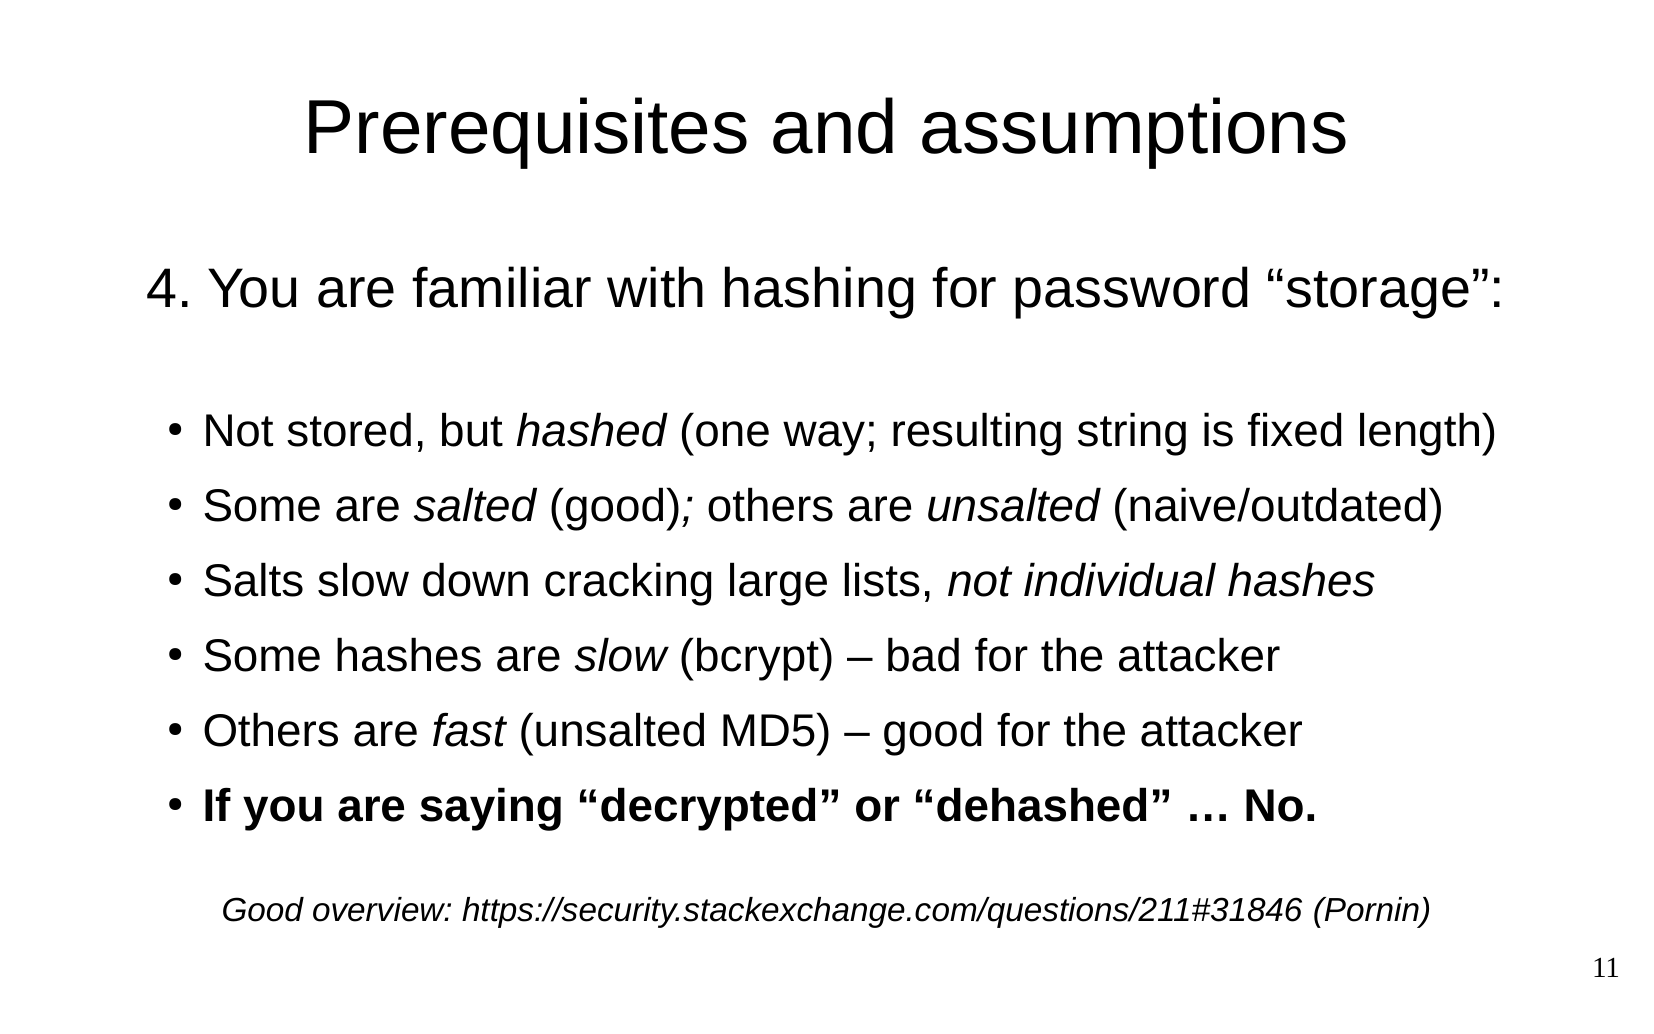

# Prerequisites and assumptions
4. You are familiar with hashing for password “storage”:
Not stored, but hashed (one way; resulting string is fixed length)
Some are salted (good); others are unsalted (naive/outdated)
Salts slow down cracking large lists, not individual hashes
Some hashes are slow (bcrypt) – bad for the attacker
Others are fast (unsalted MD5) – good for the attacker
If you are saying “decrypted” or “dehashed” … No.
Good overview: https://security.stackexchange.com/questions/211#31846 (Pornin)